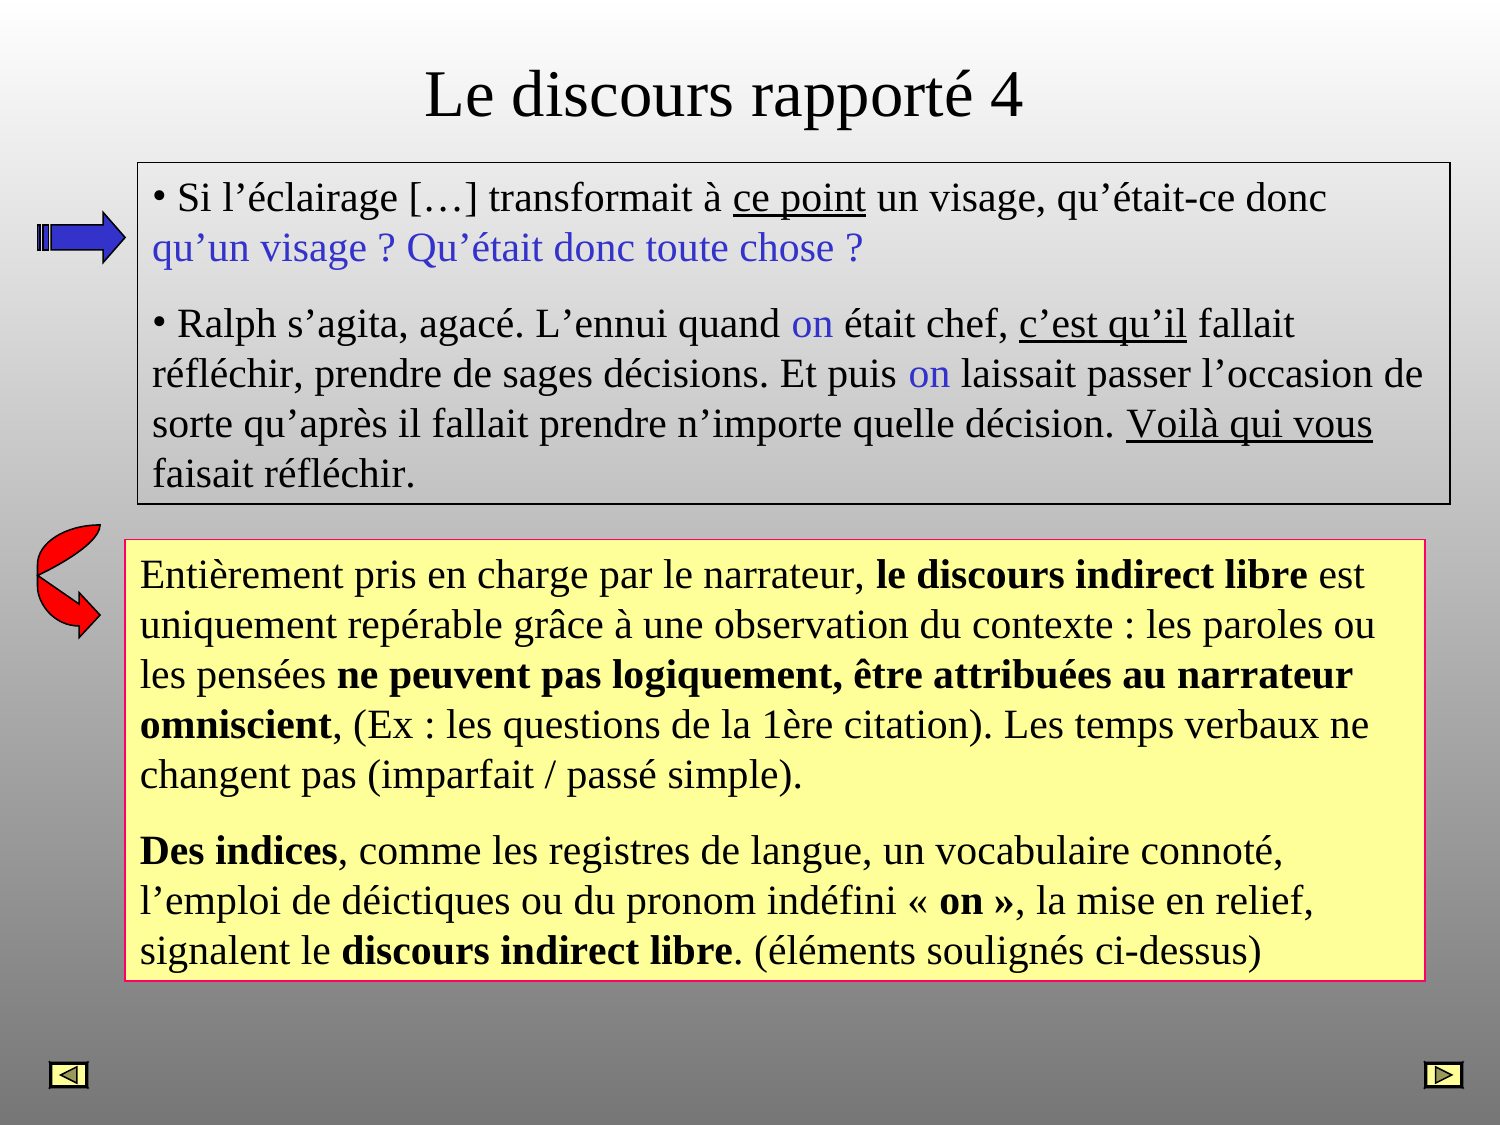

# Le discours rapporté 4
 Si l’éclairage […] transformait à ce point un visage, qu’était-ce donc qu’un visage ? Qu’était donc toute chose ?
 Ralph s’agita, agacé. L’ennui quand on était chef, c’est qu’il fallait réfléchir, prendre de sages décisions. Et puis on laissait passer l’occasion de sorte qu’après il fallait prendre n’importe quelle décision. Voilà qui vous faisait réfléchir.
Entièrement pris en charge par le narrateur, le discours indirect libre est uniquement repérable grâce à une observation du contexte : les paroles ou les pensées ne peuvent pas logiquement, être attribuées au narrateur omniscient, (Ex : les questions de la 1ère citation). Les temps verbaux ne changent pas (imparfait / passé simple).
Des indices, comme les registres de langue, un vocabulaire connoté, l’emploi de déictiques ou du pronom indéfini « on », la mise en relief, signalent le discours indirect libre. (éléments soulignés ci-dessus)